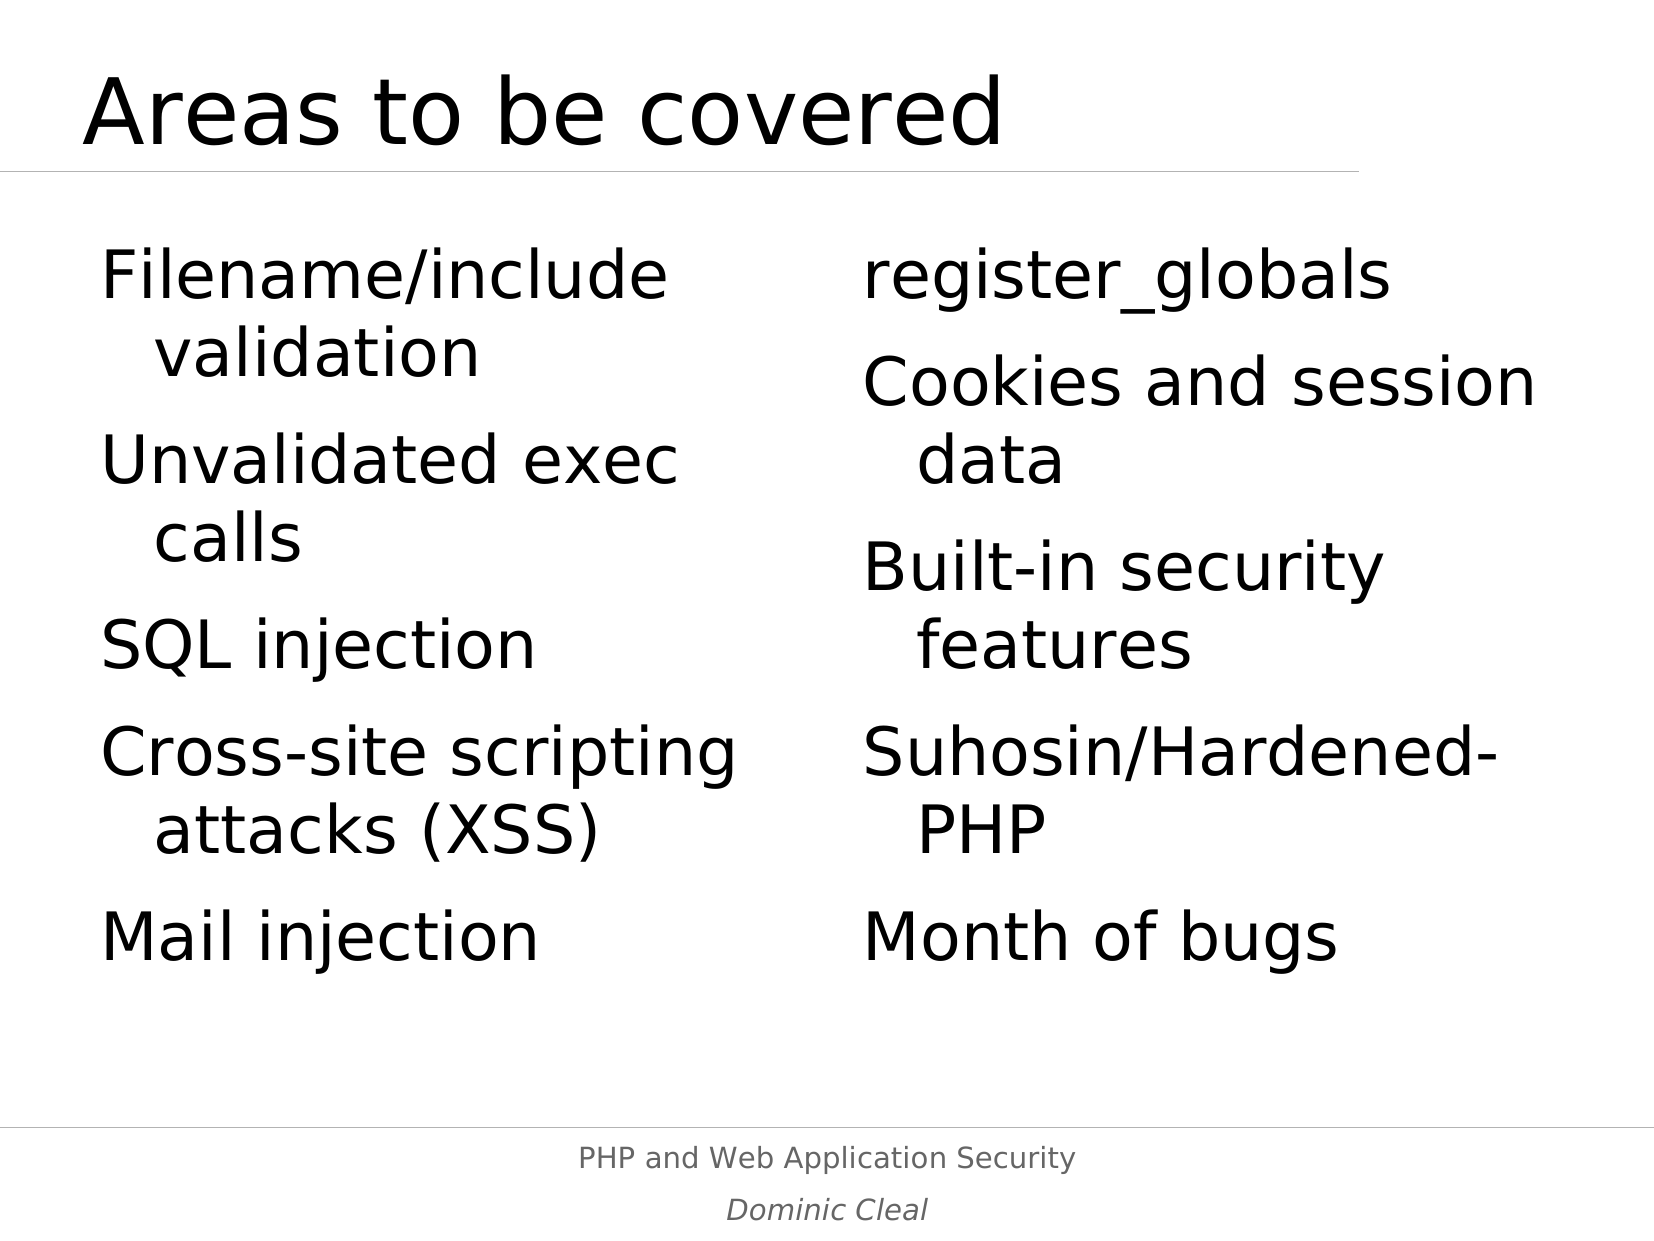

# Areas to be covered
Filename/include validation
Unvalidated exec calls
SQL injection
Cross-site scripting attacks (XSS)
Mail injection
register_globals
Cookies and session data
Built-in security features
Suhosin/Hardened-PHP
Month of bugs
PHP and Web Application Security